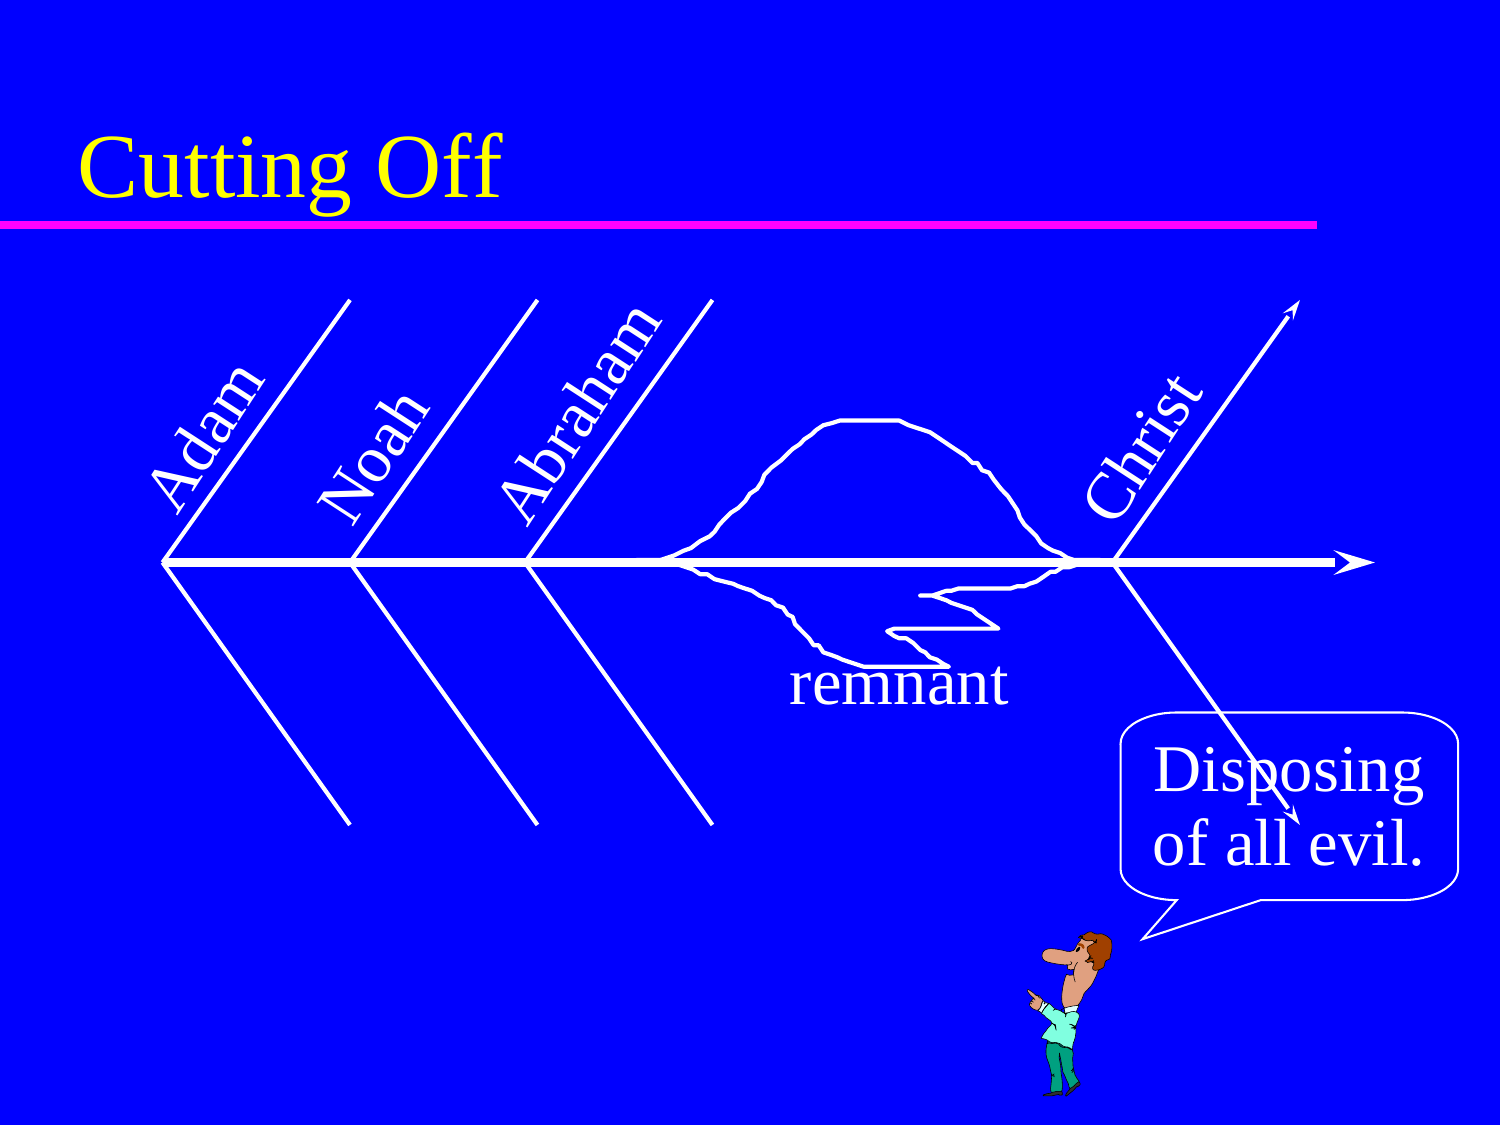

# Cutting Off
Noah
Abraham
Christ
Adam
remnant
Disposing of all evil.